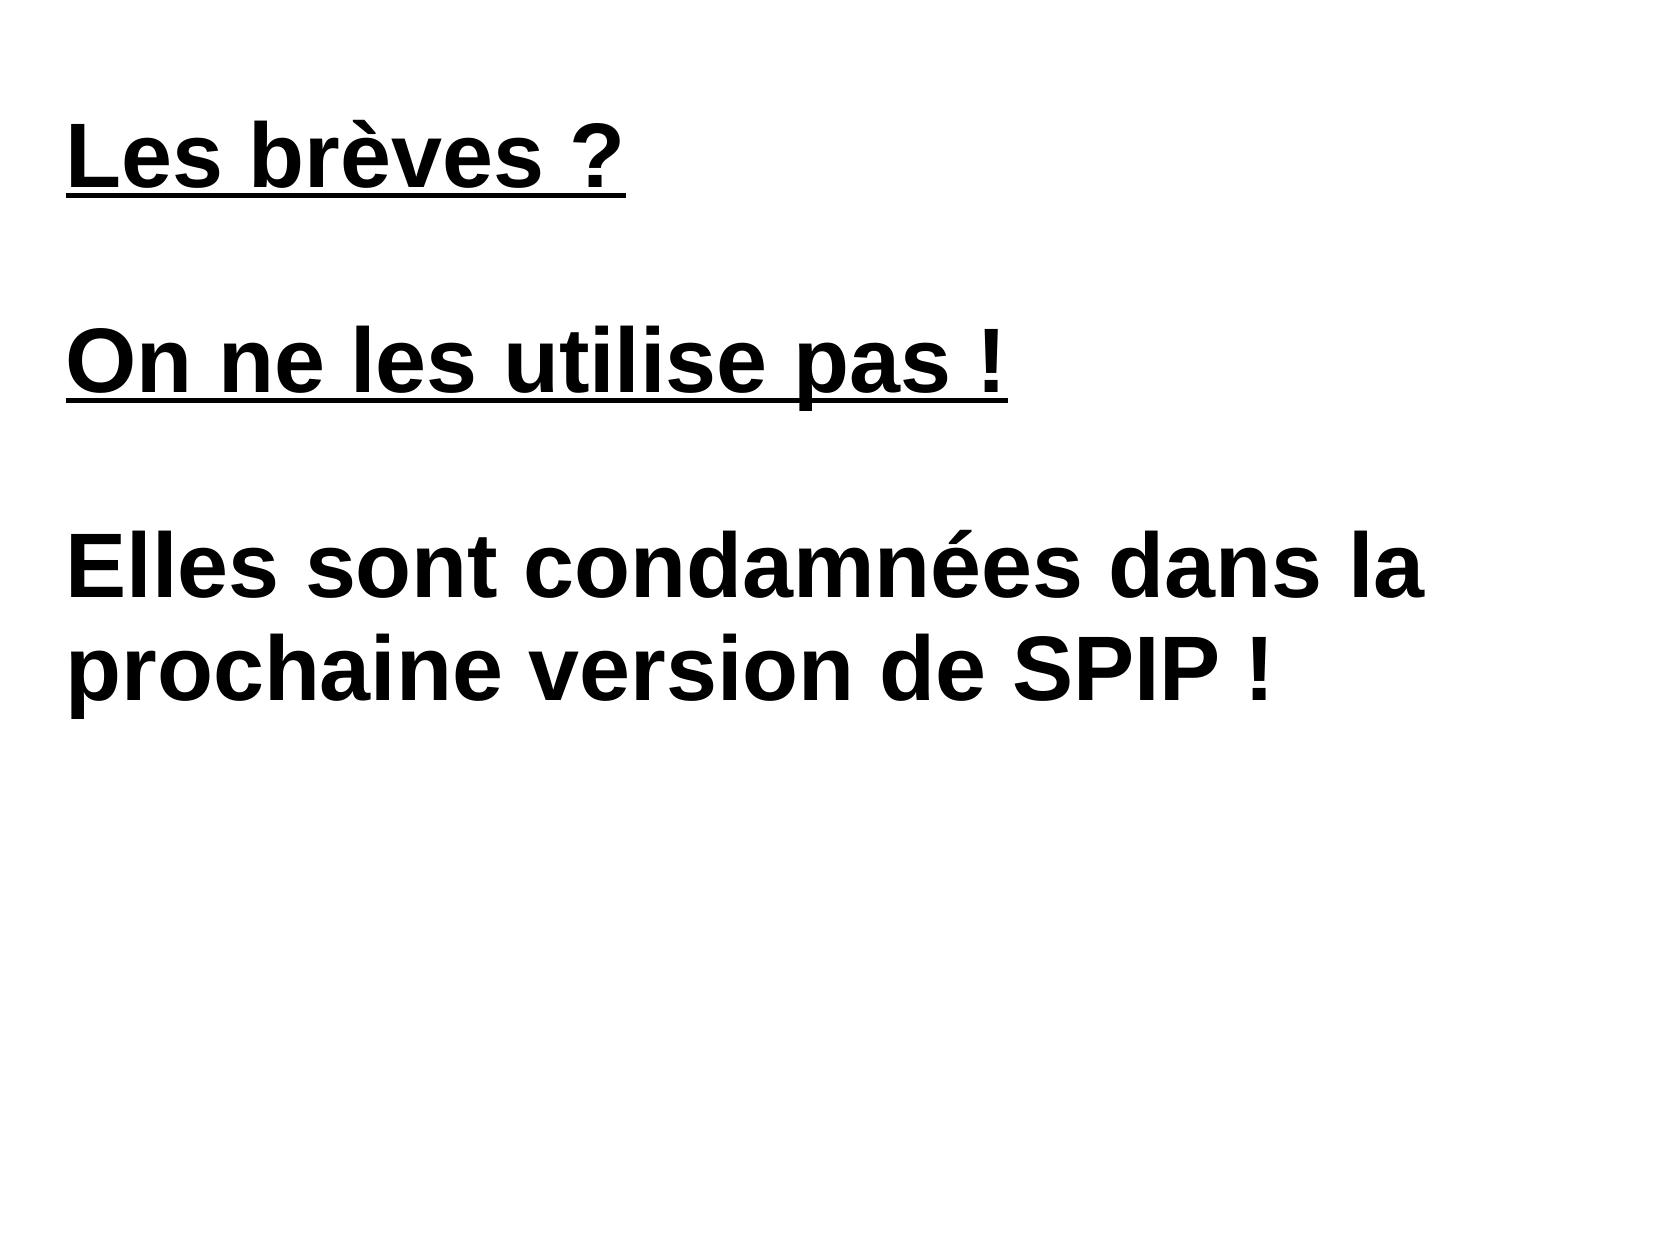

Les brèves ?
On ne les utilise pas !
Elles sont condamnées dans la prochaine version de SPIP !